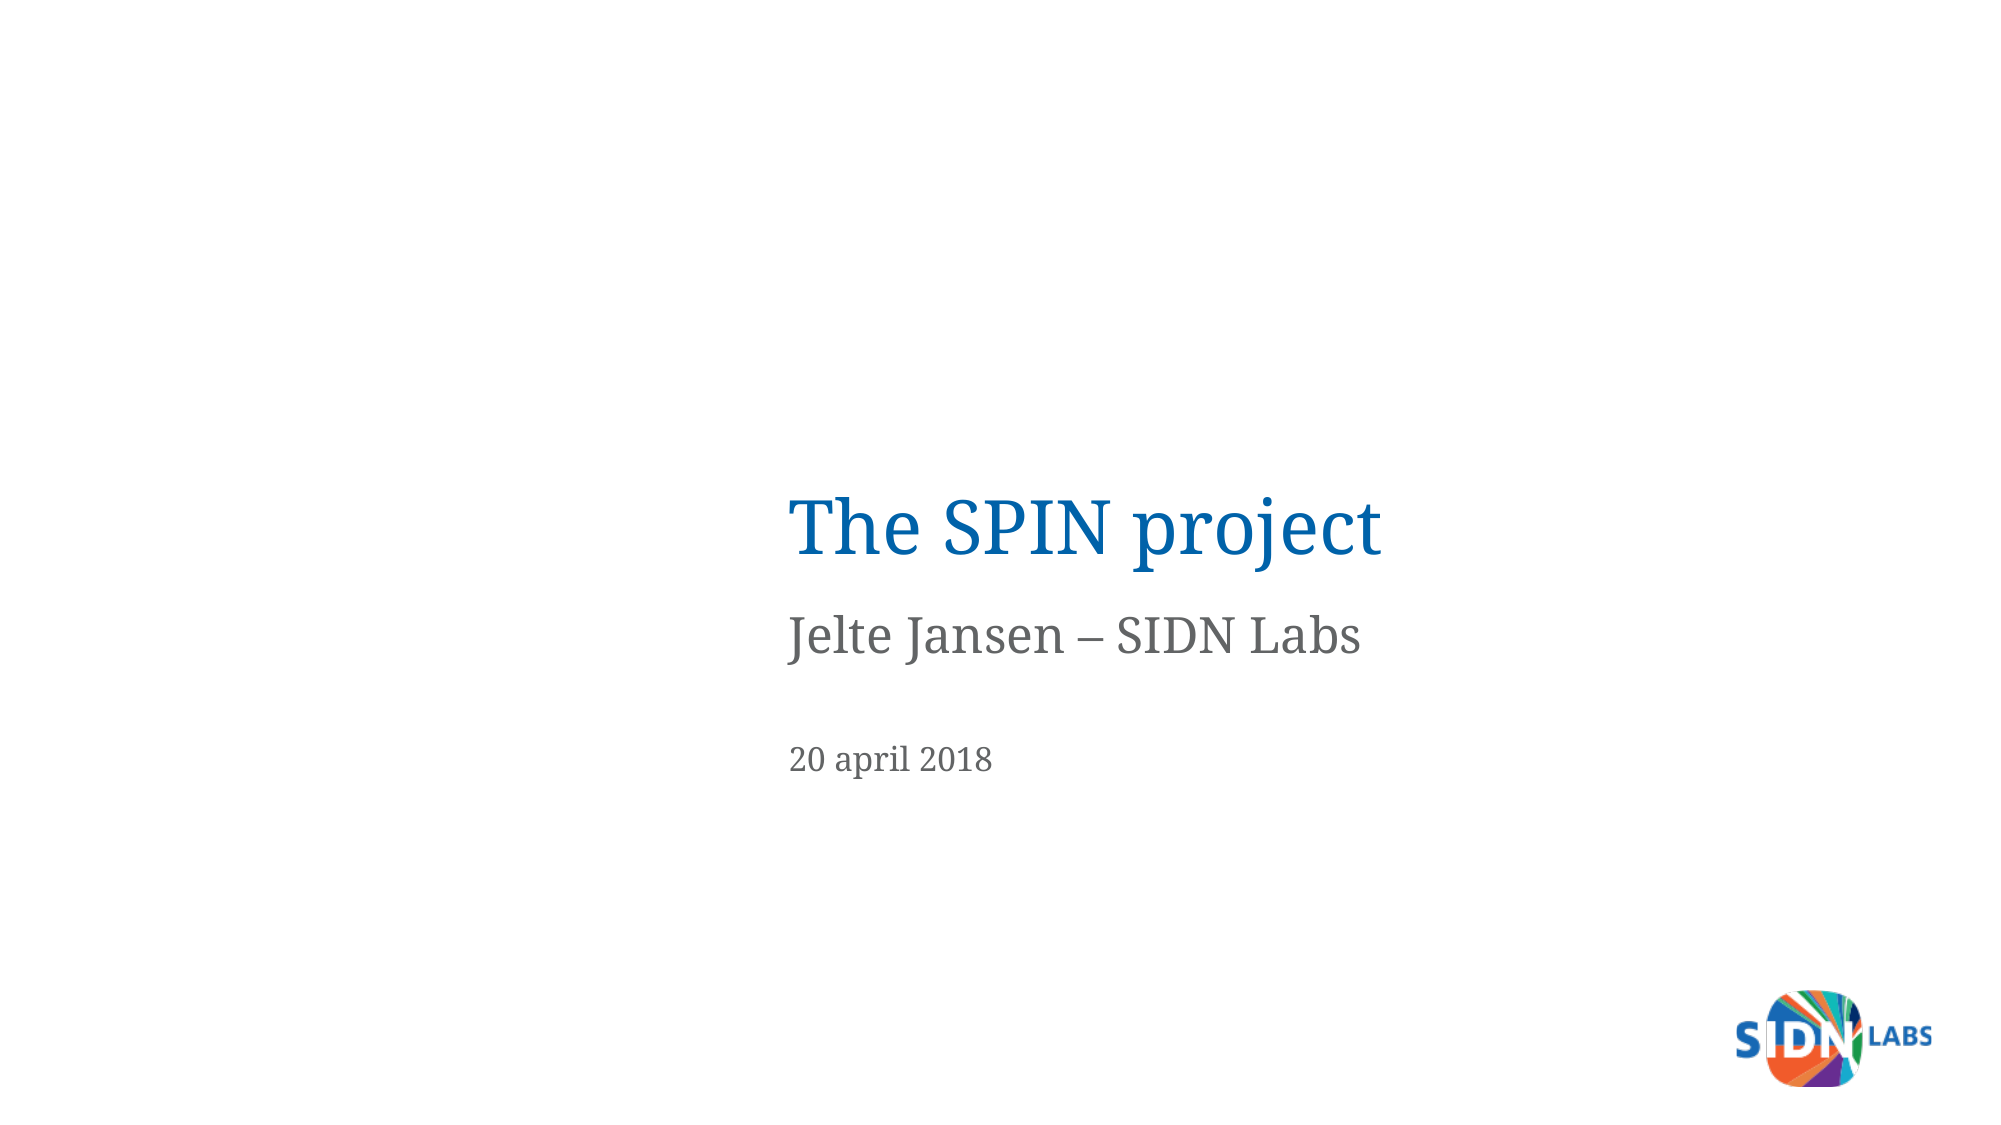

The SPIN project
Jelte Jansen – SIDN Labs
20 april 2018